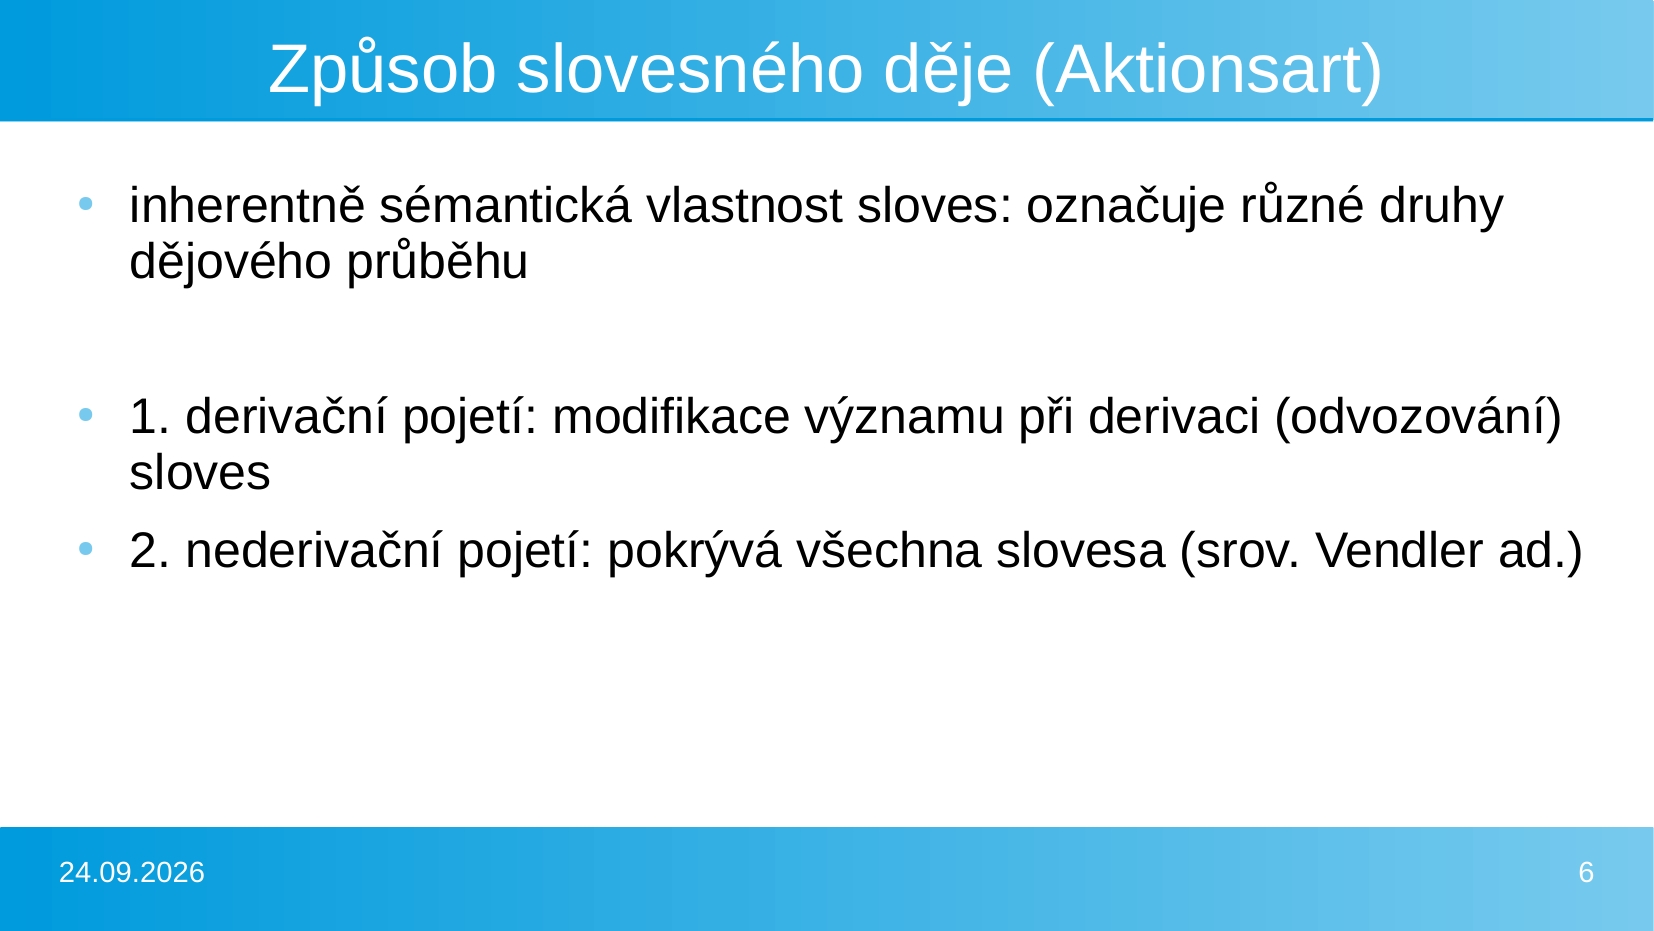

# Způsob slovesného děje (Aktionsart)
inherentně sémantická vlastnost sloves: označuje různé druhy dějového průběhu
1. derivační pojetí: modifikace významu při derivaci (odvozování) sloves
2. nederivační pojetí: pokrývá všechna slovesa (srov. Vendler ad.)
6